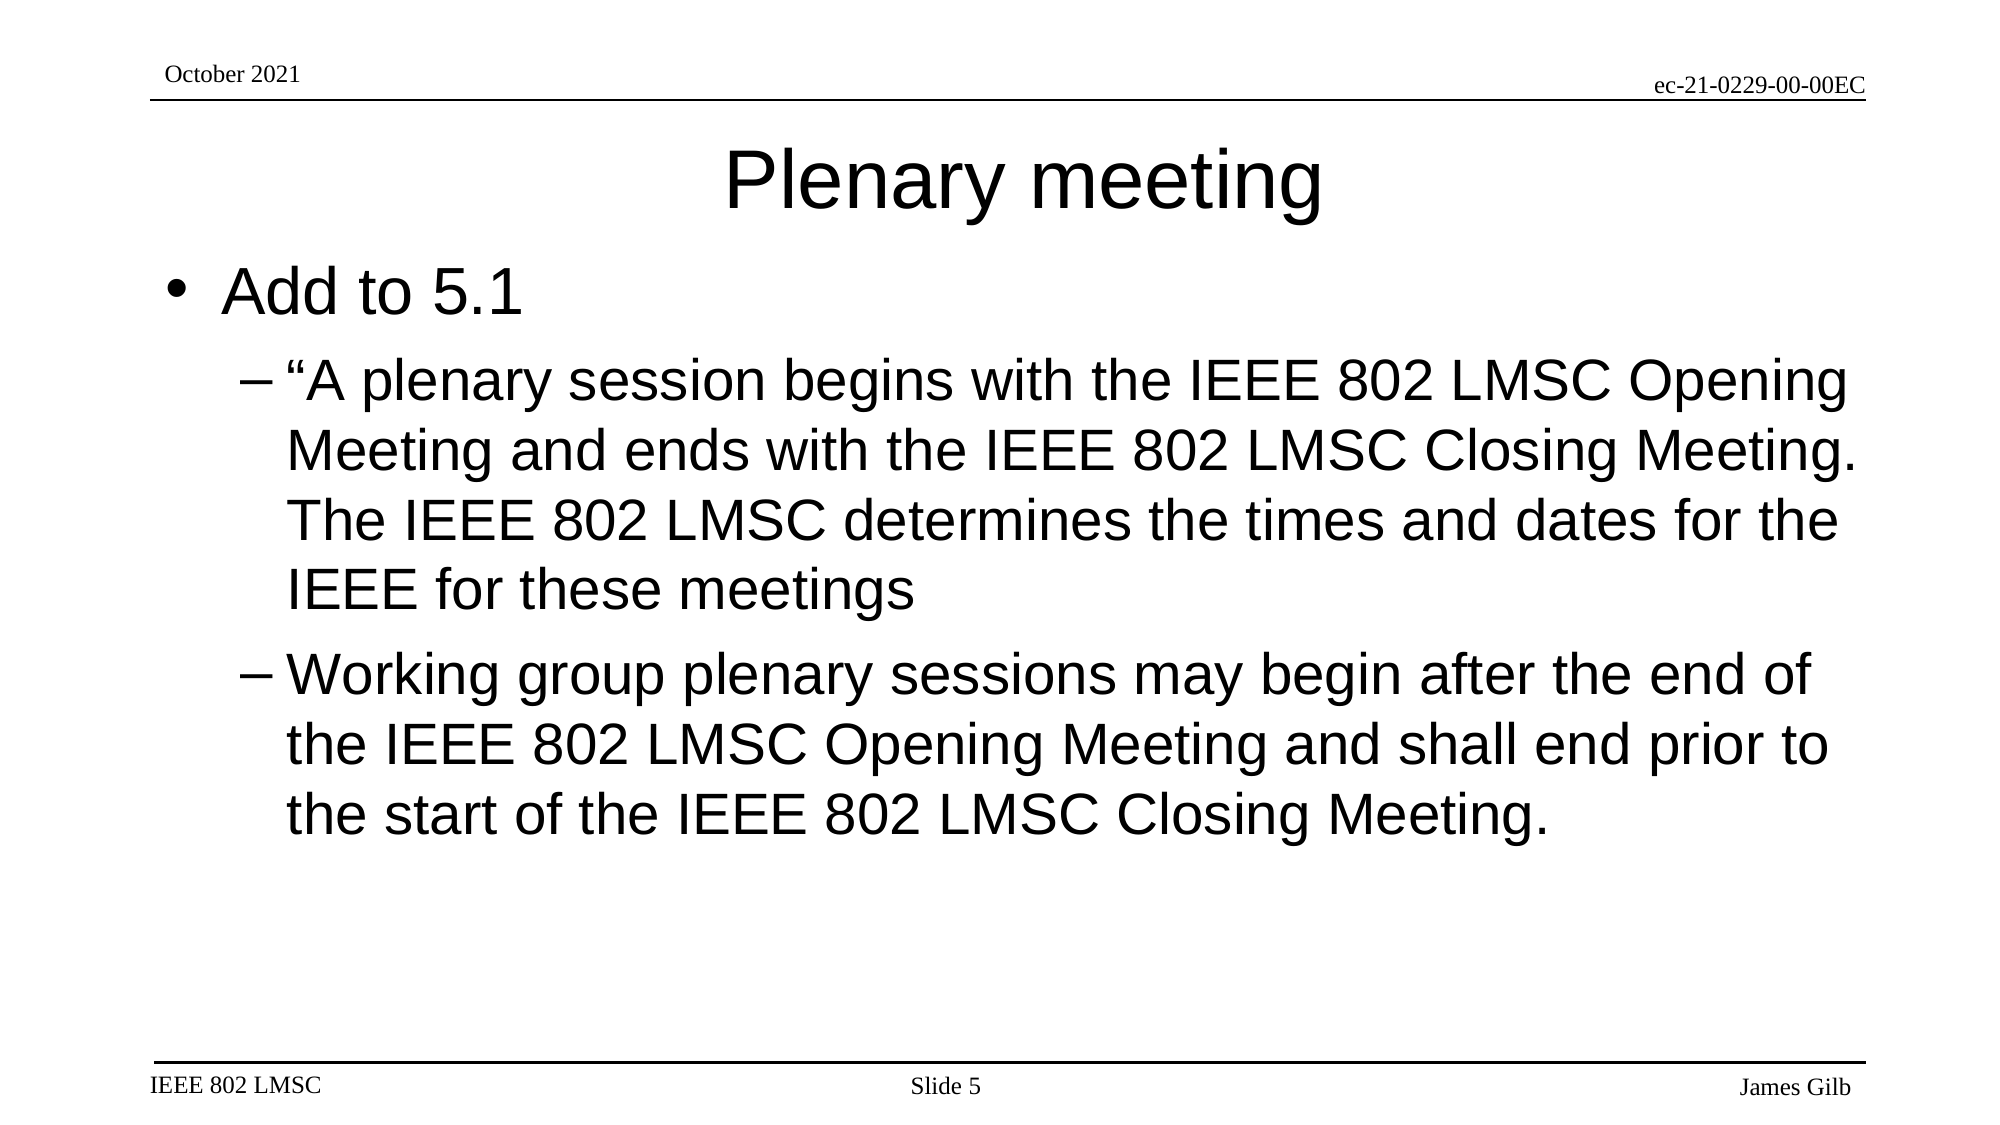

# Plenary meeting
Add to 5.1
“A plenary session begins with the IEEE 802 LMSC Opening Meeting and ends with the IEEE 802 LMSC Closing Meeting. The IEEE 802 LMSC determines the times and dates for the IEEE for these meetings
Working group plenary sessions may begin after the end of the IEEE 802 LMSC Opening Meeting and shall end prior to the start of the IEEE 802 LMSC Closing Meeting.
5